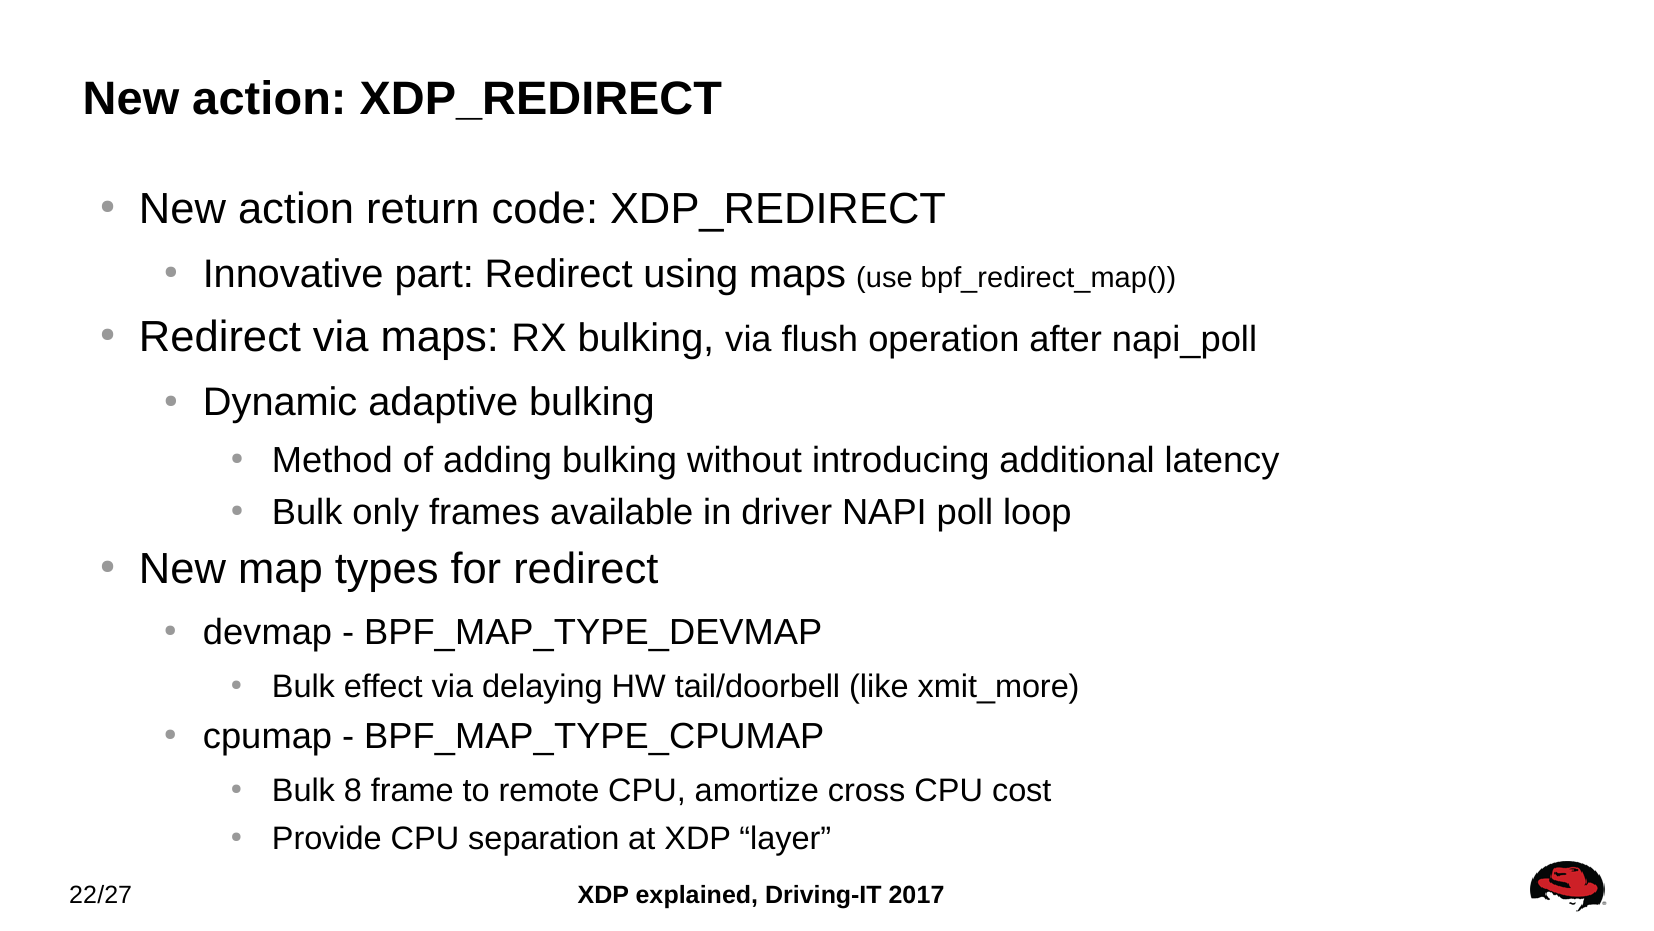

# New action: XDP_REDIRECT
New action return code: XDP_REDIRECT
Innovative part: Redirect using maps (use bpf_redirect_map())
Redirect via maps: RX bulking, via flush operation after napi_poll
Dynamic adaptive bulking
Method of adding bulking without introducing additional latency
Bulk only frames available in driver NAPI poll loop
New map types for redirect
devmap - BPF_MAP_TYPE_DEVMAP
Bulk effect via delaying HW tail/doorbell (like xmit_more)
cpumap - BPF_MAP_TYPE_CPUMAP
Bulk 8 frame to remote CPU, amortize cross CPU cost
Provide CPU separation at XDP “layer”